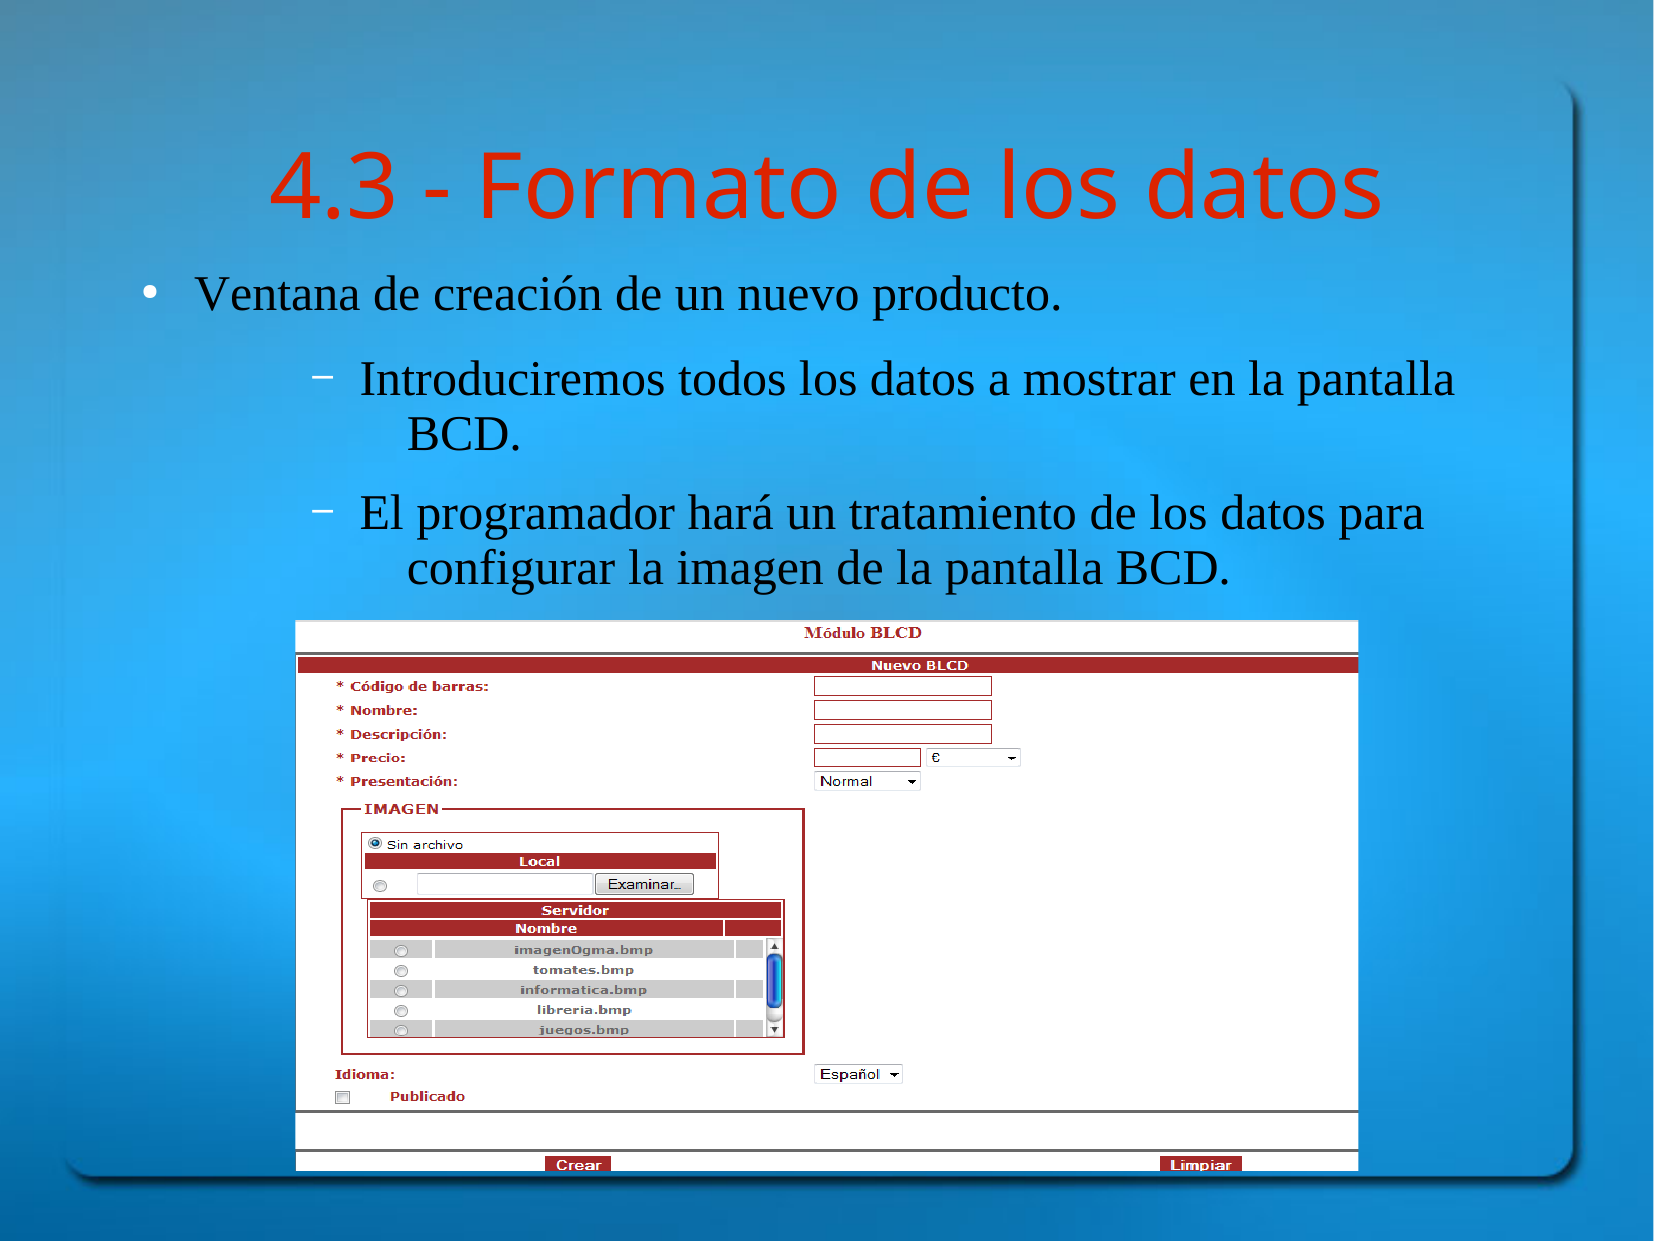

# 4.3 - Formato de los datos
Ventana de creación de un nuevo producto.
Introduciremos todos los datos a mostrar en la pantalla BCD.
El programador hará un tratamiento de los datos para configurar la imagen de la pantalla BCD.